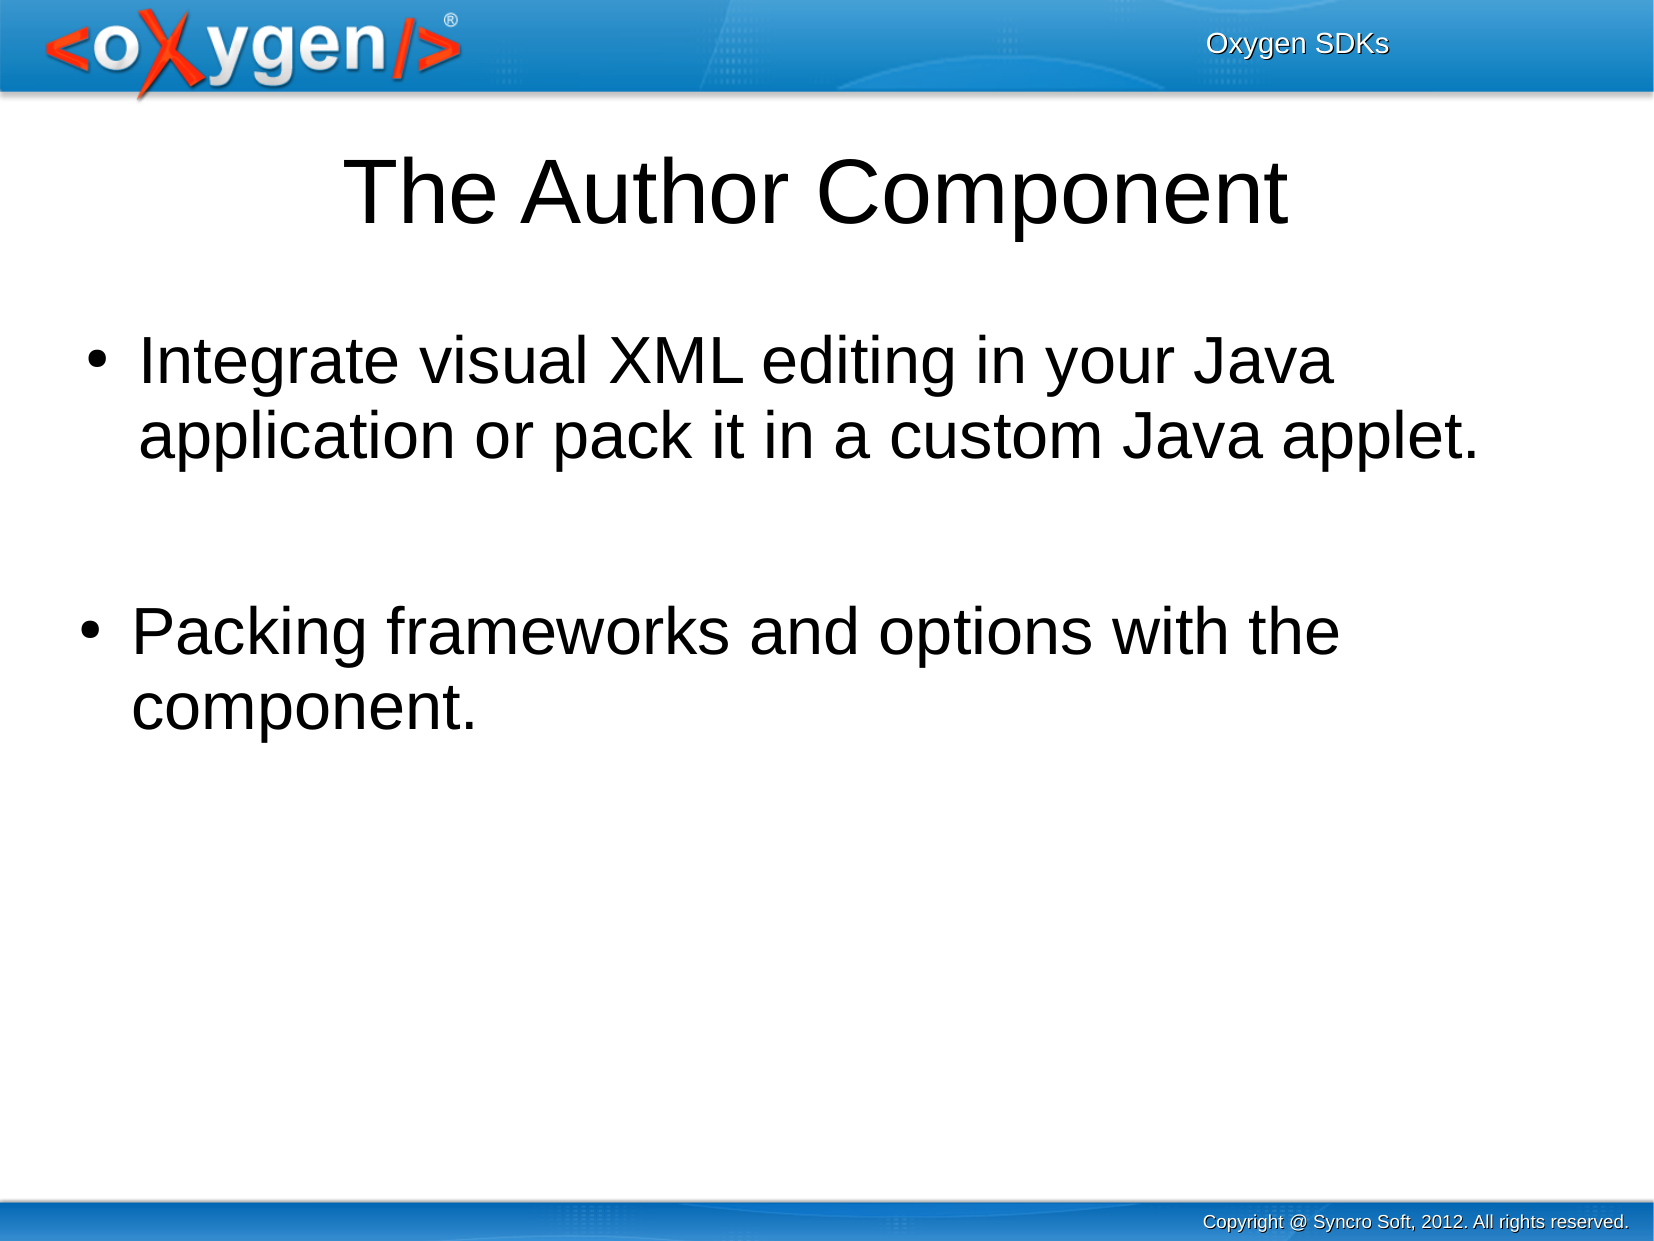

# The Author Component
Integrate visual XML editing in your Java application or pack it in a custom Java applet.
Packing frameworks and options with the component.